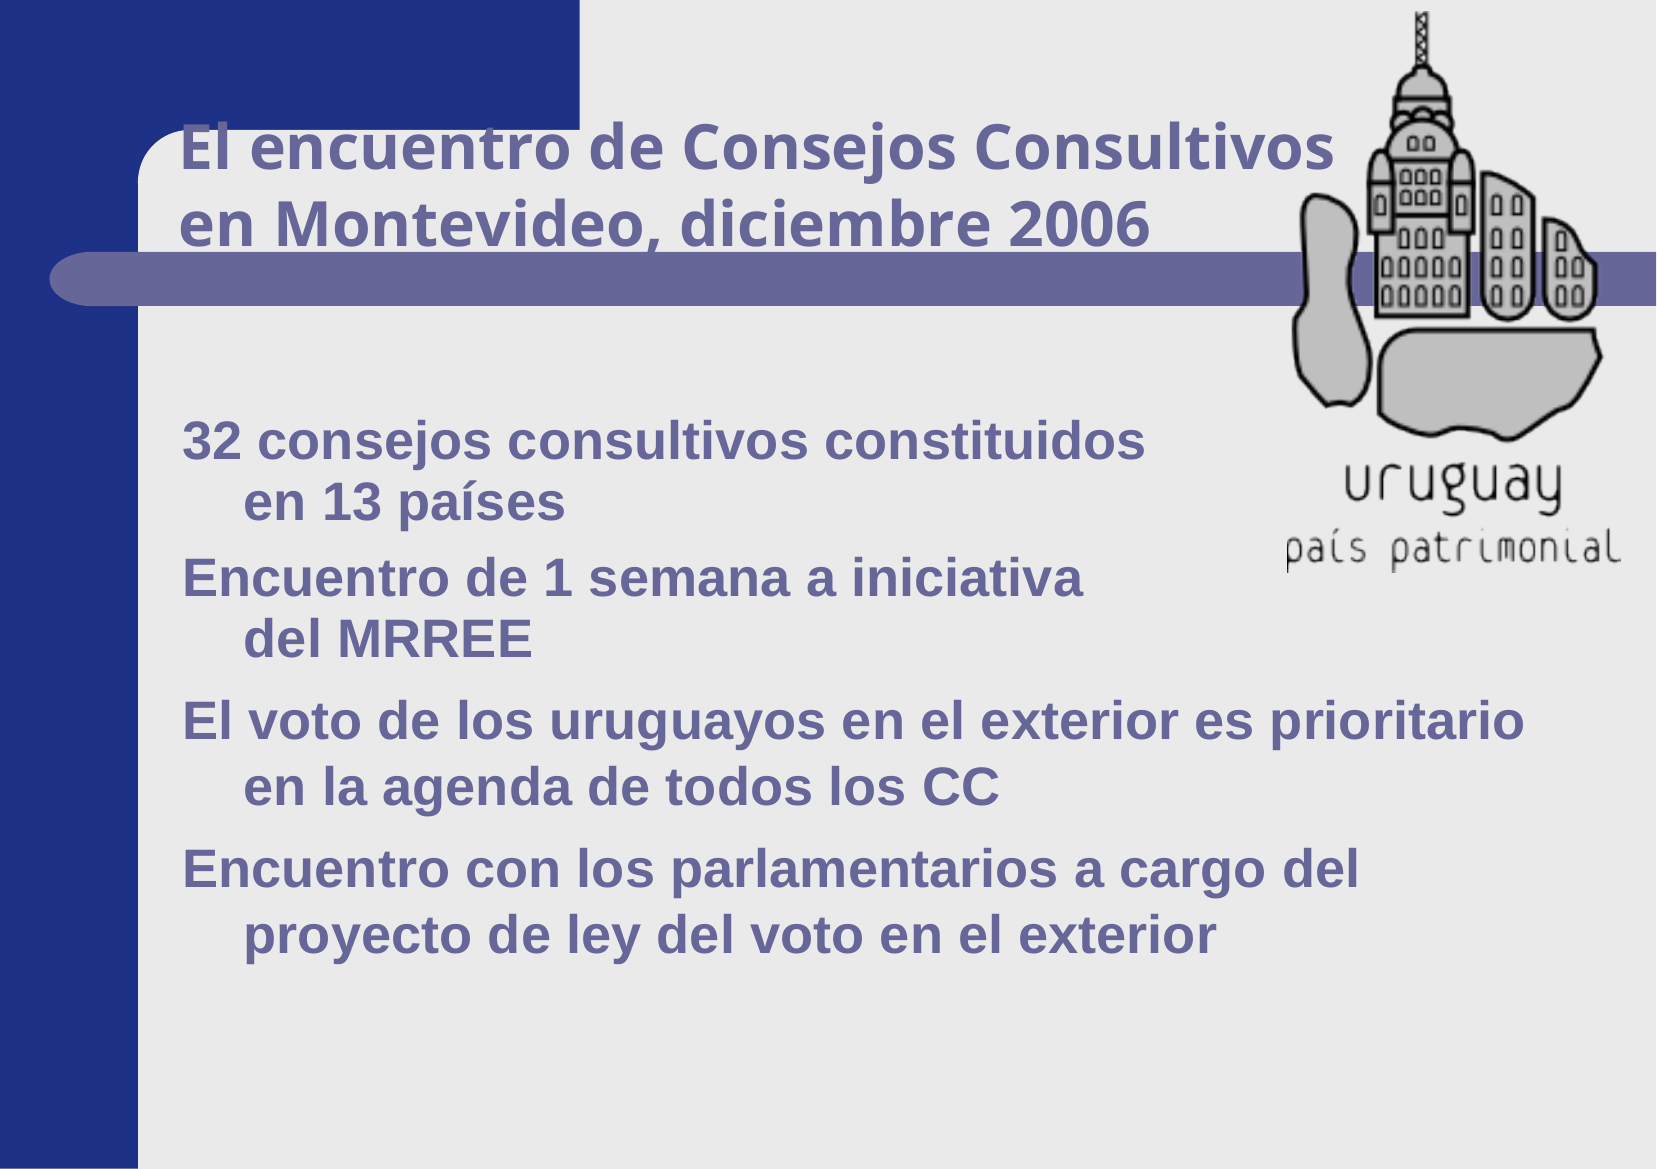

# El encuentro de Consejos Consultivos en Montevideo, diciembre 2006
32 consejos consultivos constituidos
en 13 países
Encuentro de 1 semana a iniciativa
del MRREE
El voto de los uruguayos en el exterior es prioritario en la agenda de todos los CC
Encuentro con los parlamentarios a cargo del proyecto de ley del voto en el exterior